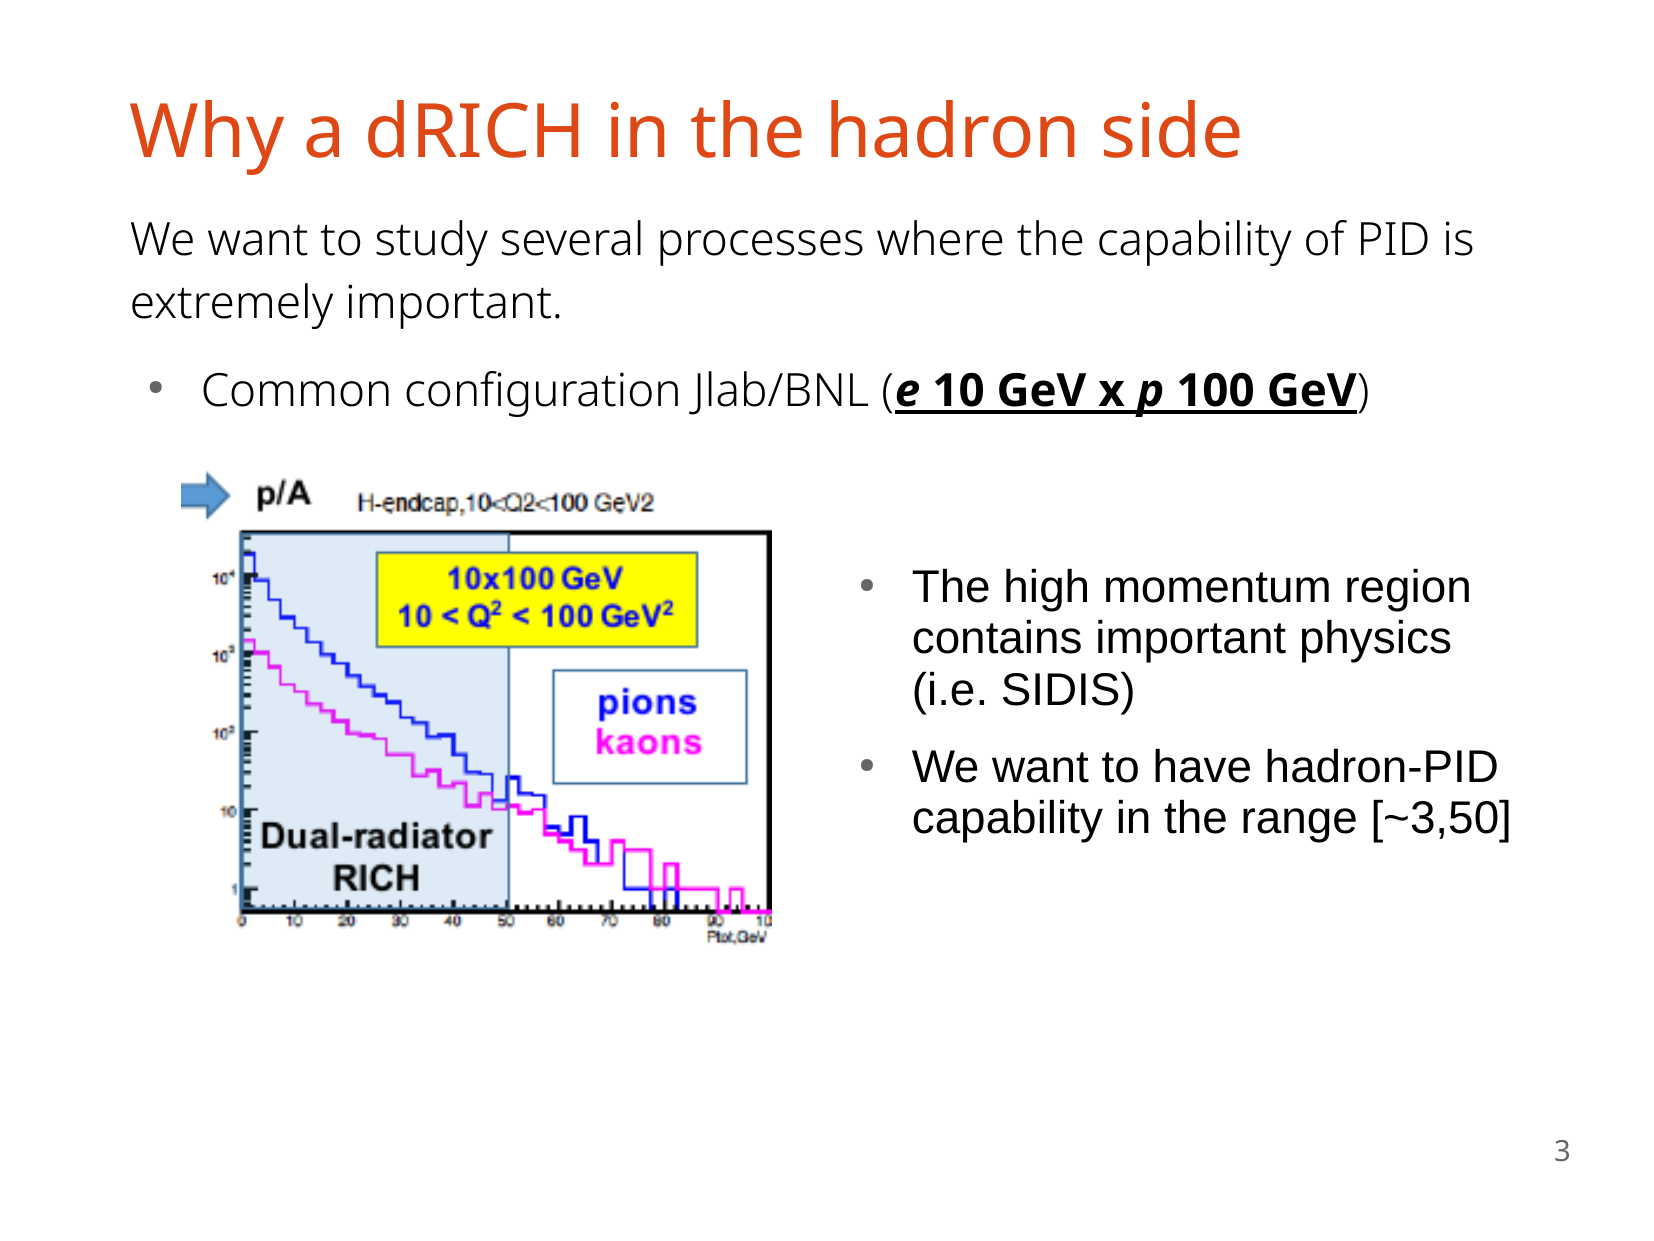

# Why a dRICH in the hadron side
We want to study several processes where the capability of PID is extremely important.
Common configuration Jlab/BNL (e 10 GeV x p 100 GeV)
The high momentum region contains important physics (i.e. SIDIS)
We want to have hadron-PID capability in the range [~3,50]
3